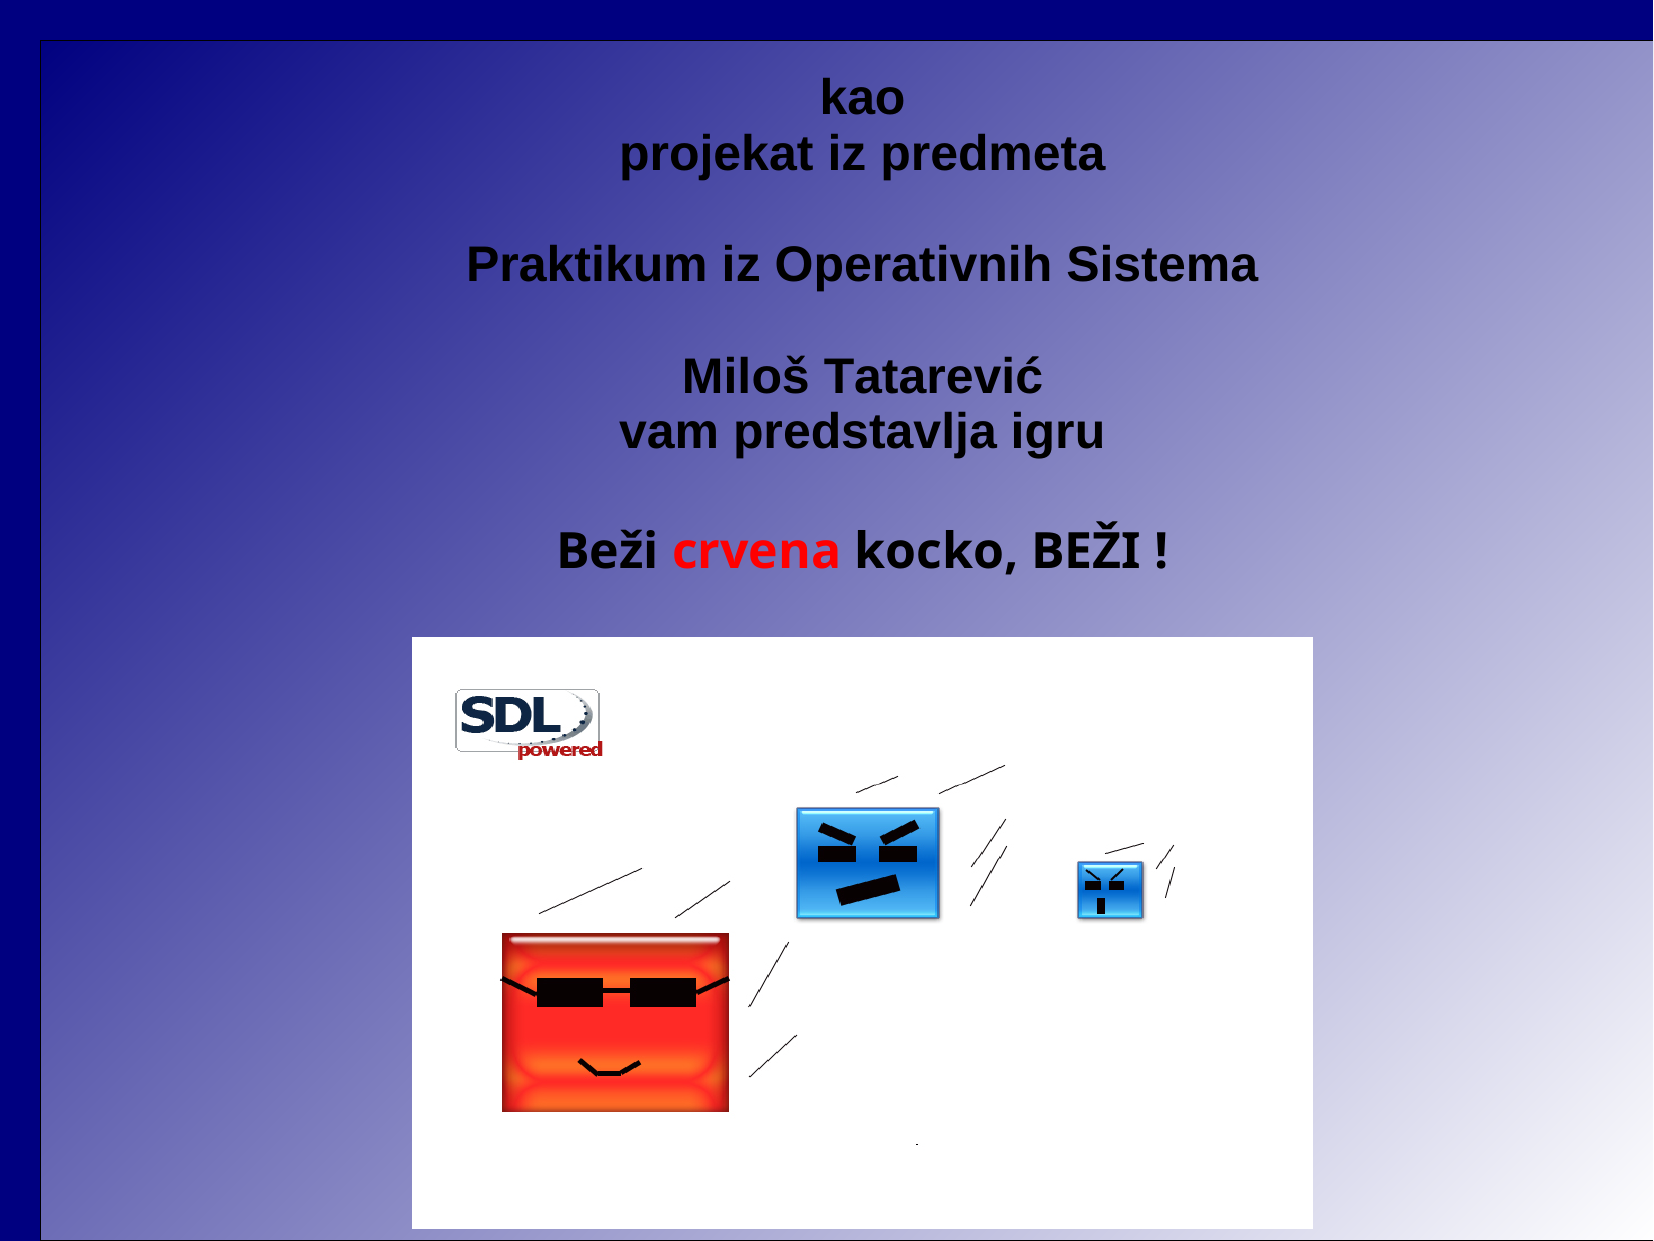

kao
projekat iz predmeta
Praktikum iz Operativnih Sistema
Miloš Tatarević
vam predstavlja igru
Beži crvena kocko, BEŽI !